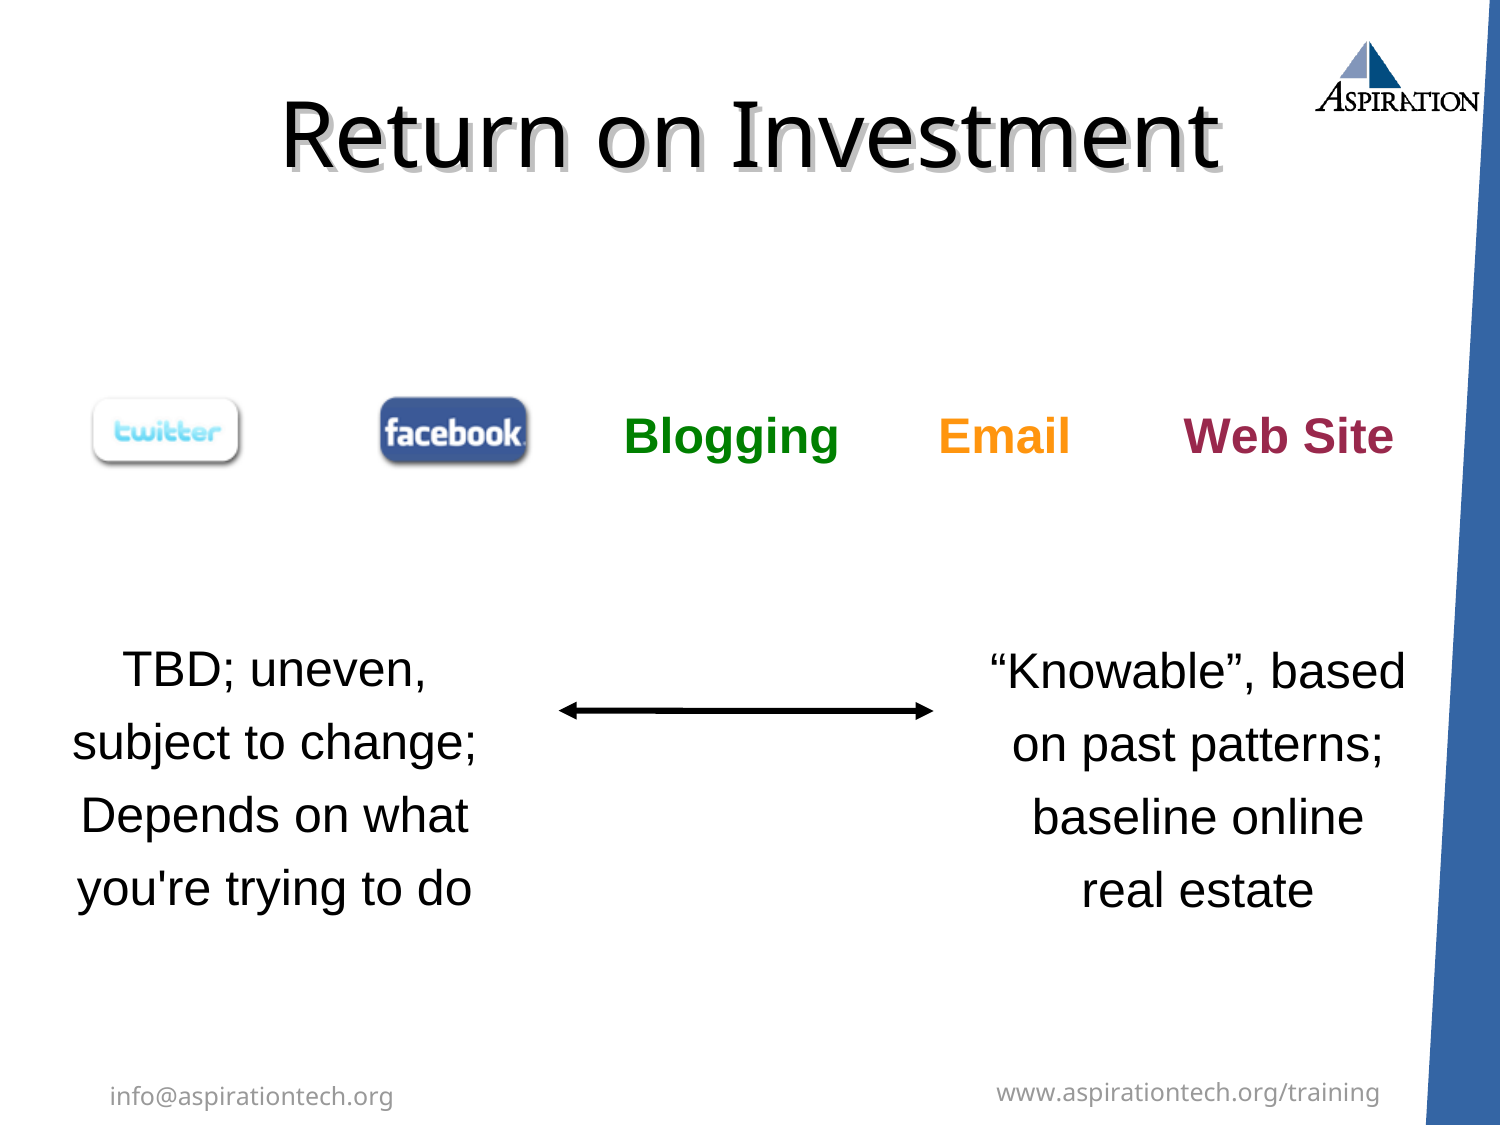

# Return on Investment
Blogging Email Web Site
TBD; uneven,
subject to change;
Depends on what
you're trying to do
“Knowable”, based
on past patterns;
baseline online
real estate